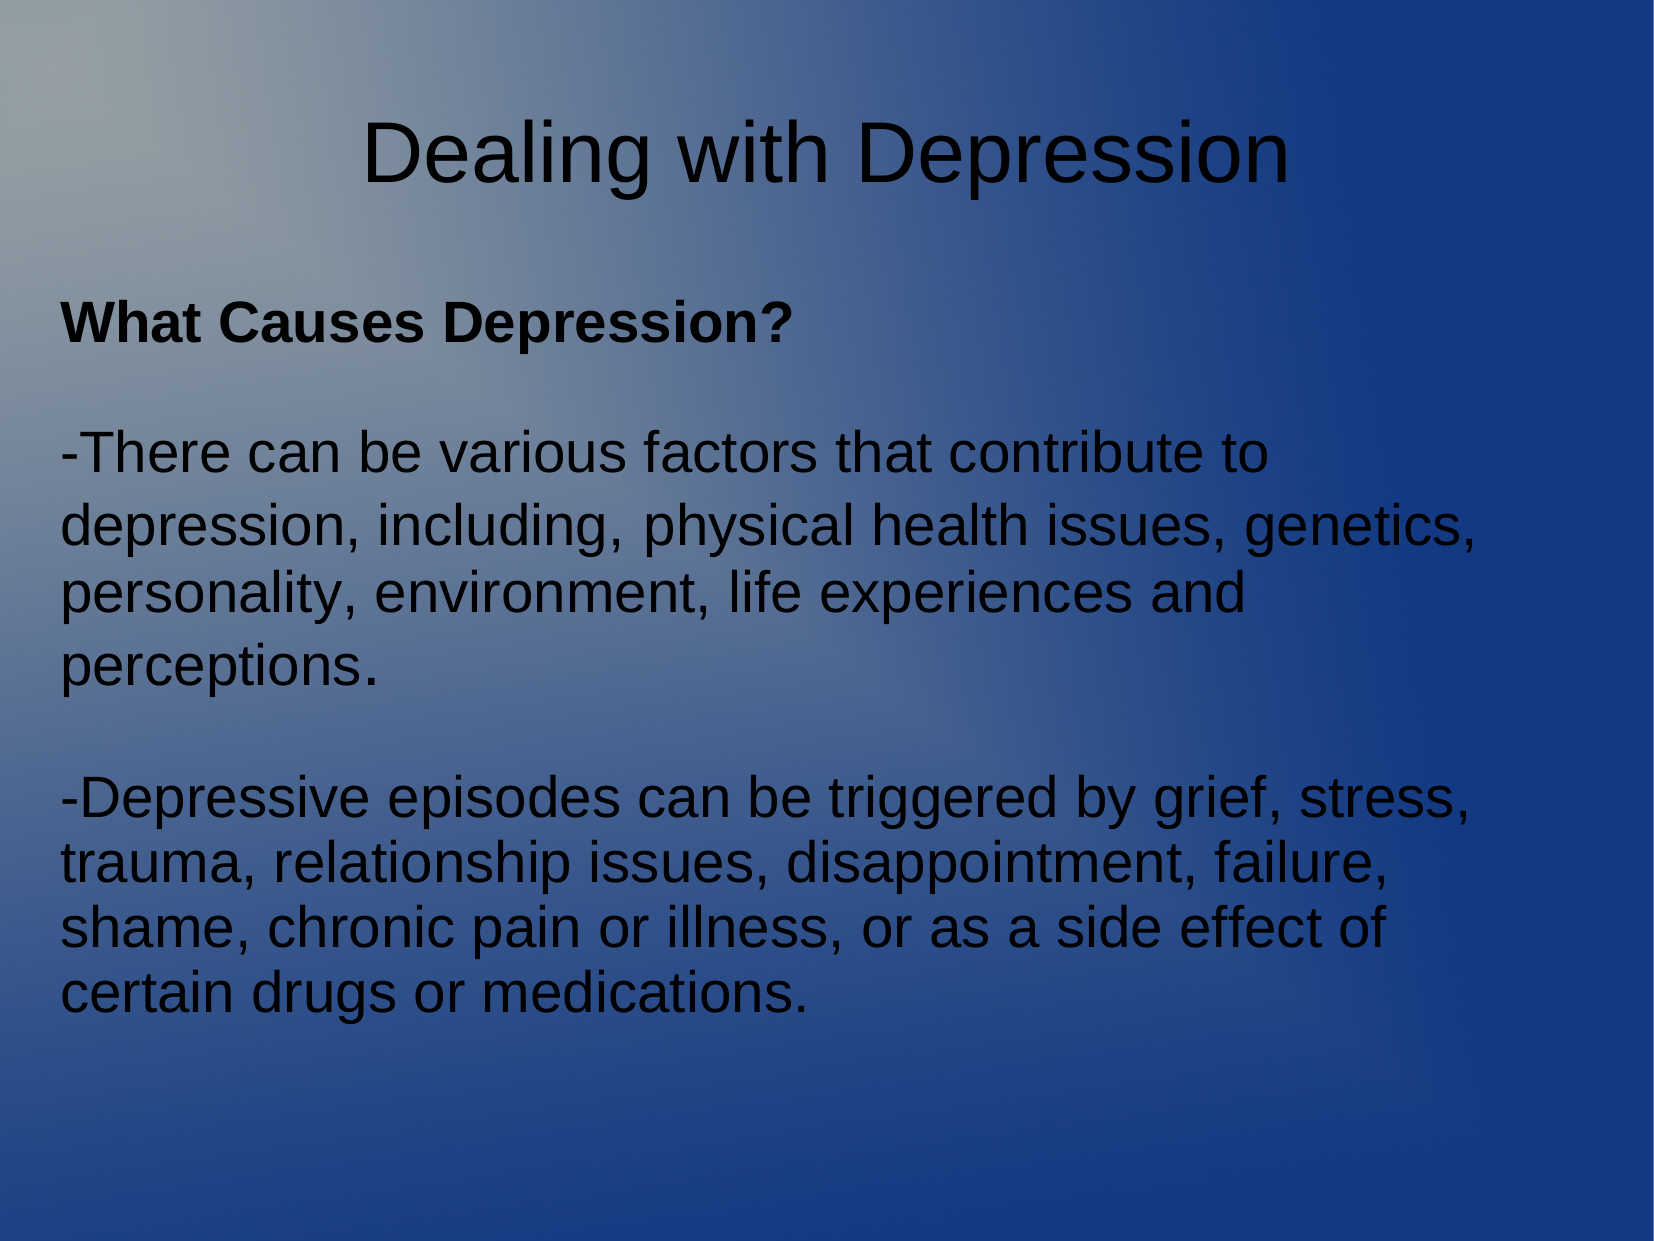

# Dealing with Depression
What Causes Depression?
-There can be various factors that contribute to depression, including, physical health issues, genetics, personality, environment, life experiences and perceptions.
-Depressive episodes can be triggered by grief, stress, trauma, relationship issues, disappointment, failure, shame, chronic pain or illness, or as a side effect of certain drugs or medications.